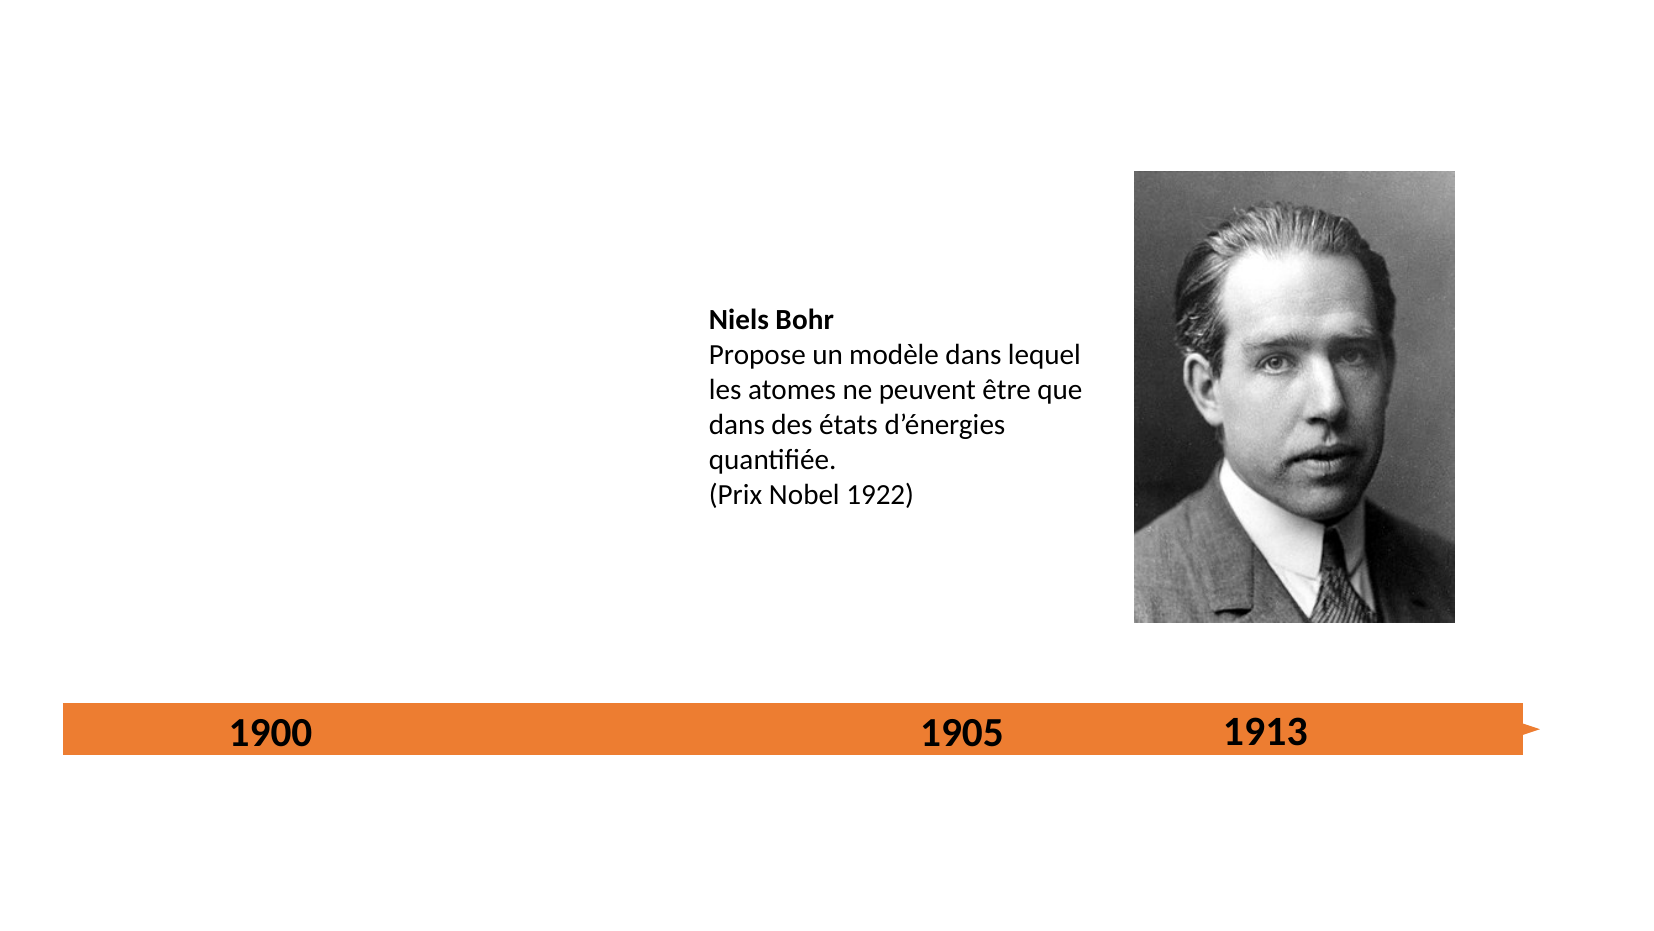

#
Niels Bohr
Propose un modèle dans lequel les atomes ne peuvent être que dans des états d’énergies quantifiée.
(Prix Nobel 1922)
1913
1900
1905